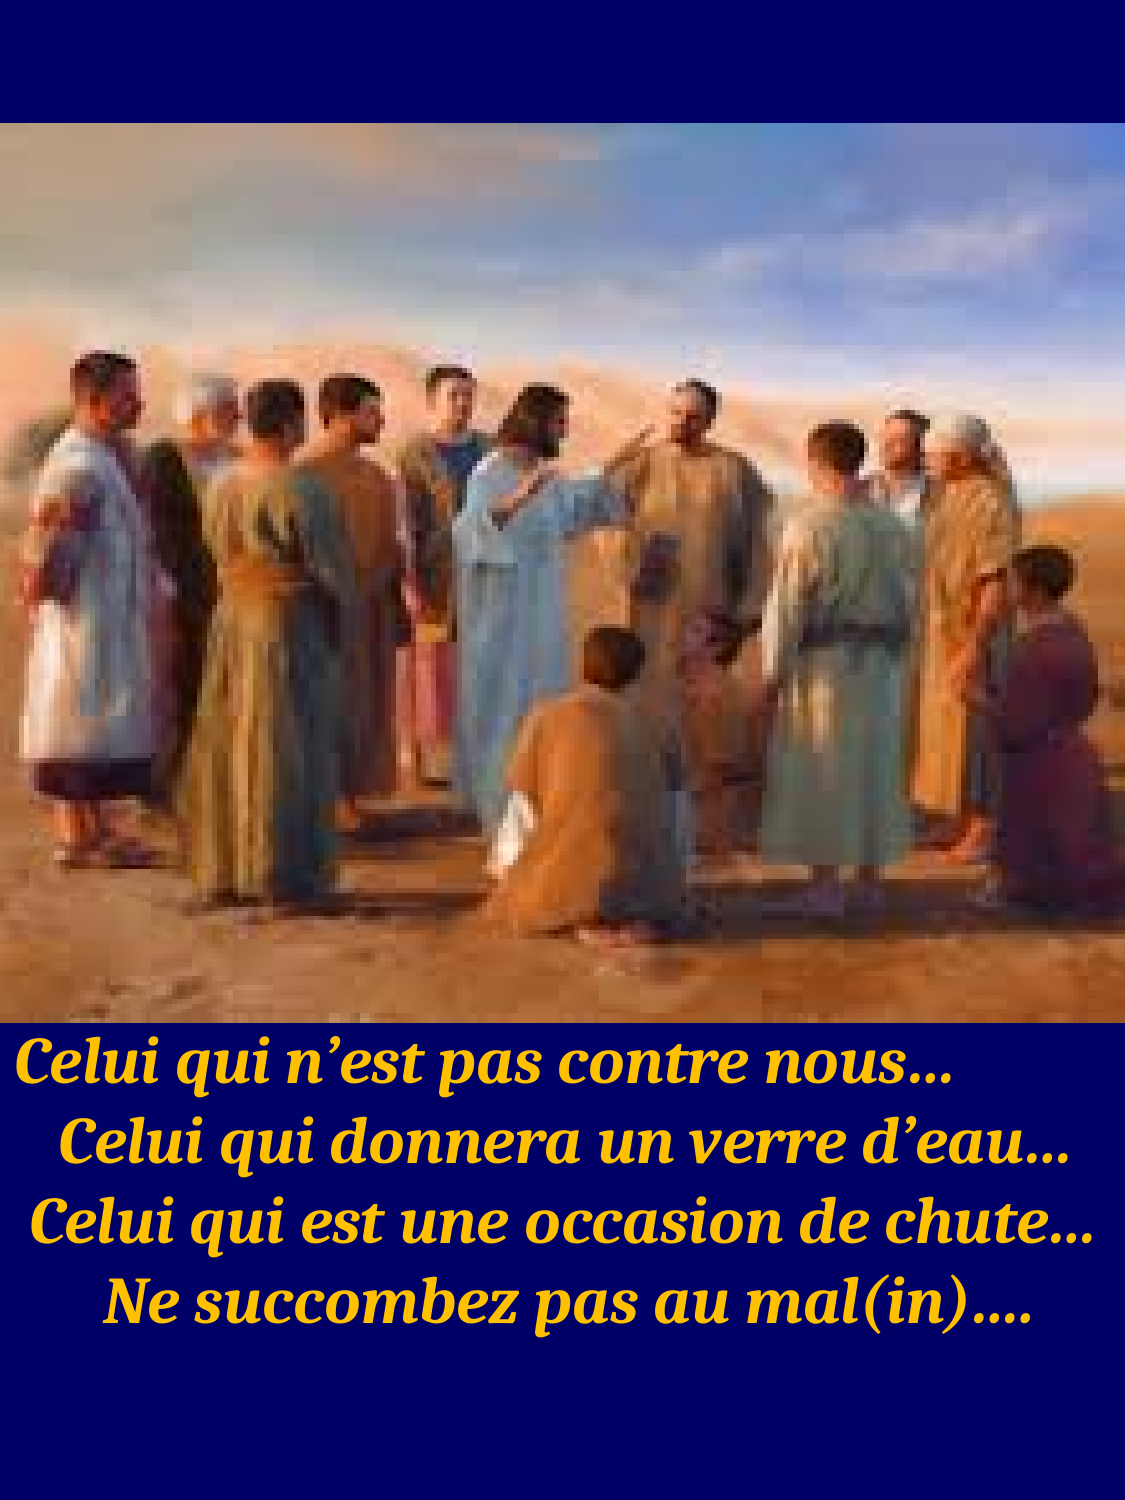

Celui qui n’est pas contre nous…
 Celui qui donnera un verre d’eau…
 Celui qui est une occasion de chute…
 Ne succombez pas au mal(in)….